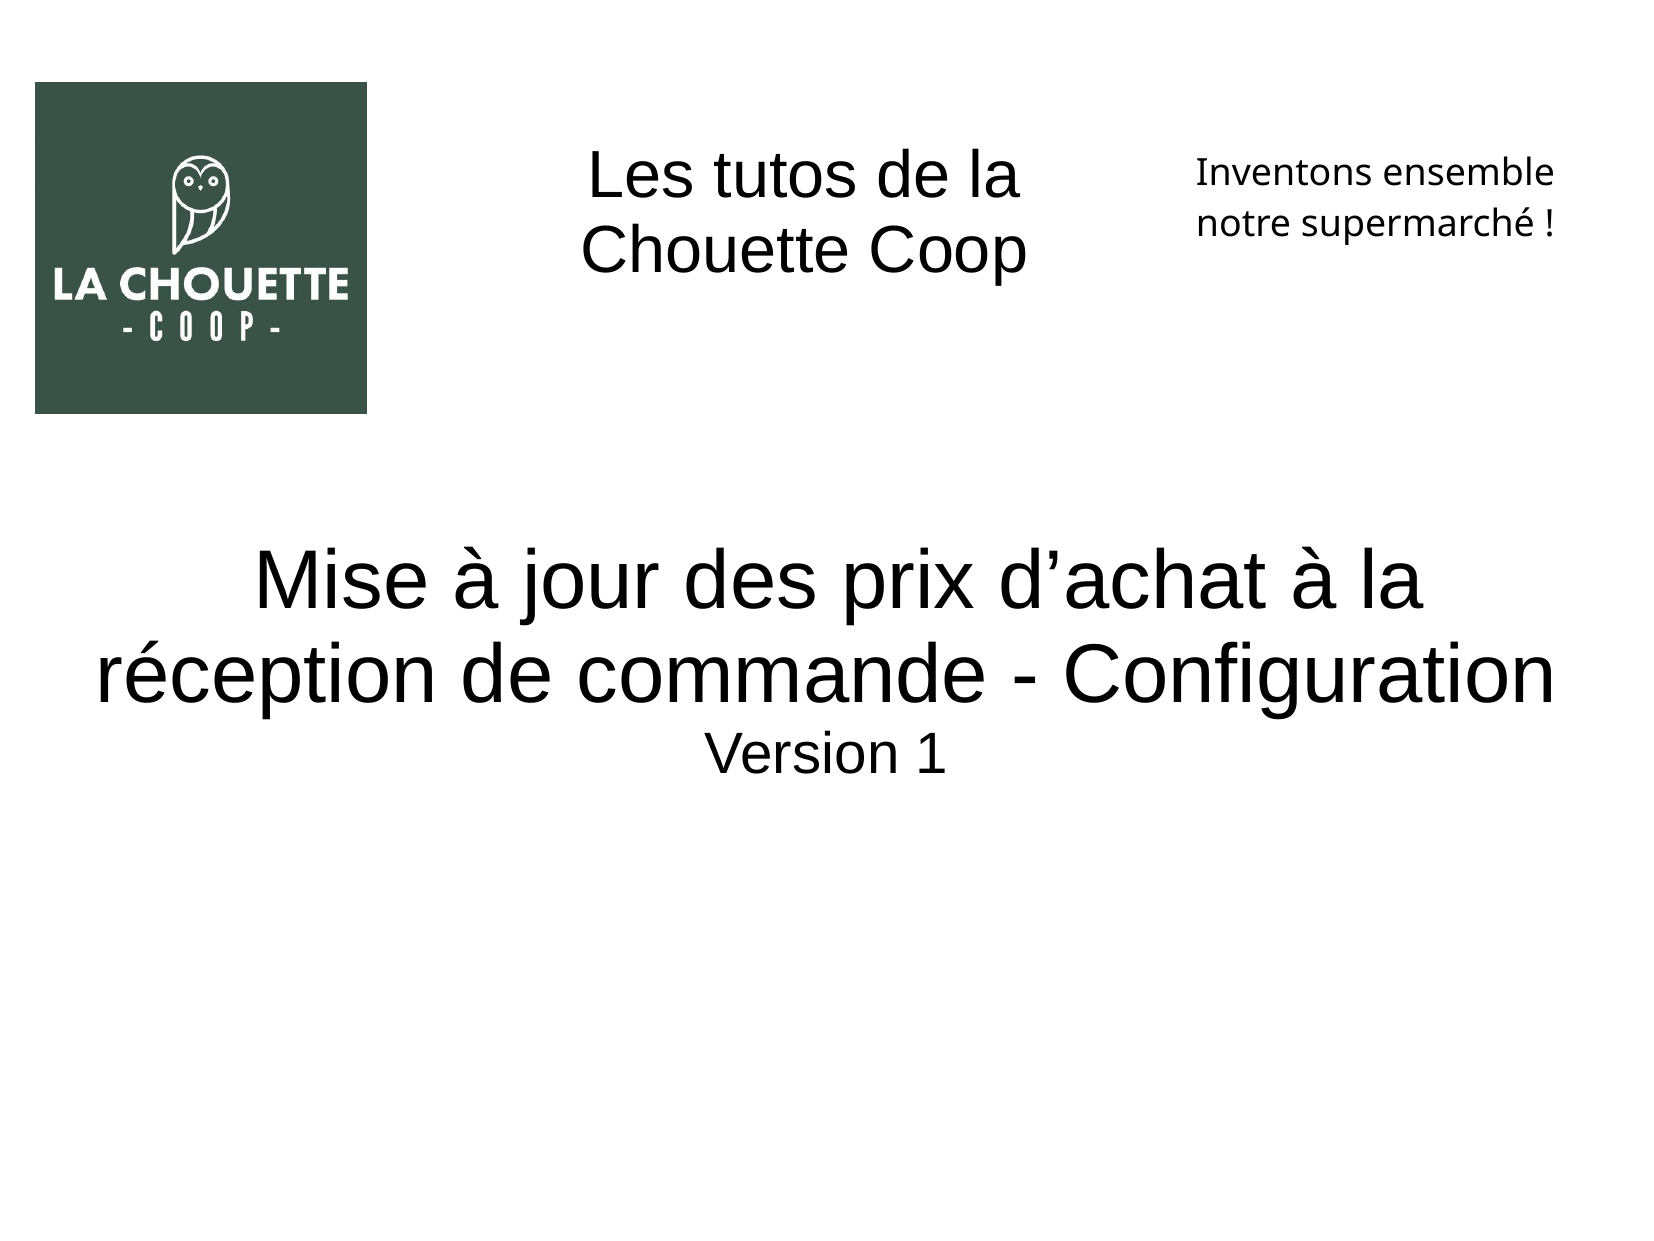

Les tutos de la Chouette Coop
Inventons ensemble
notre supermarché !
# Mise à jour des prix d’achat à la réception de commande - Configuration Version 1